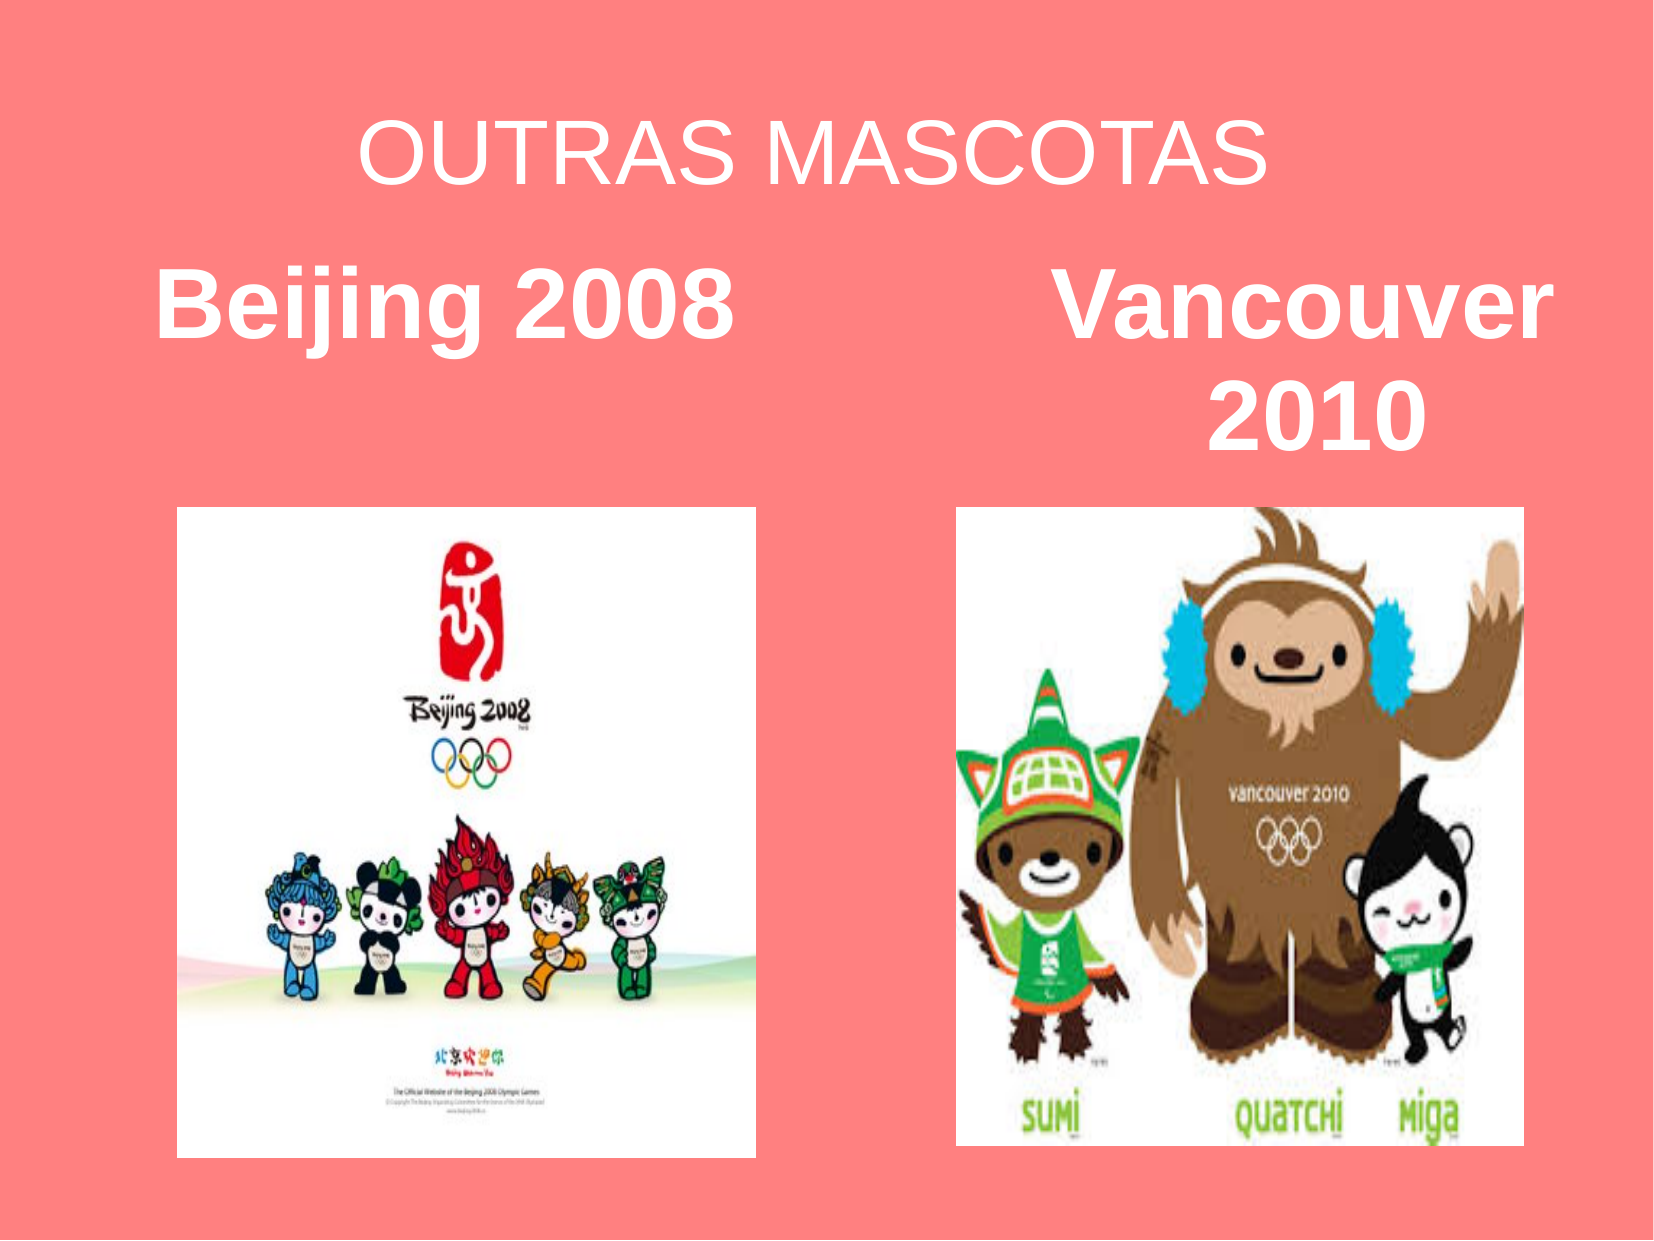

# OUTRAS MASCOTAS
Beijing 2008 Vancouver 2010